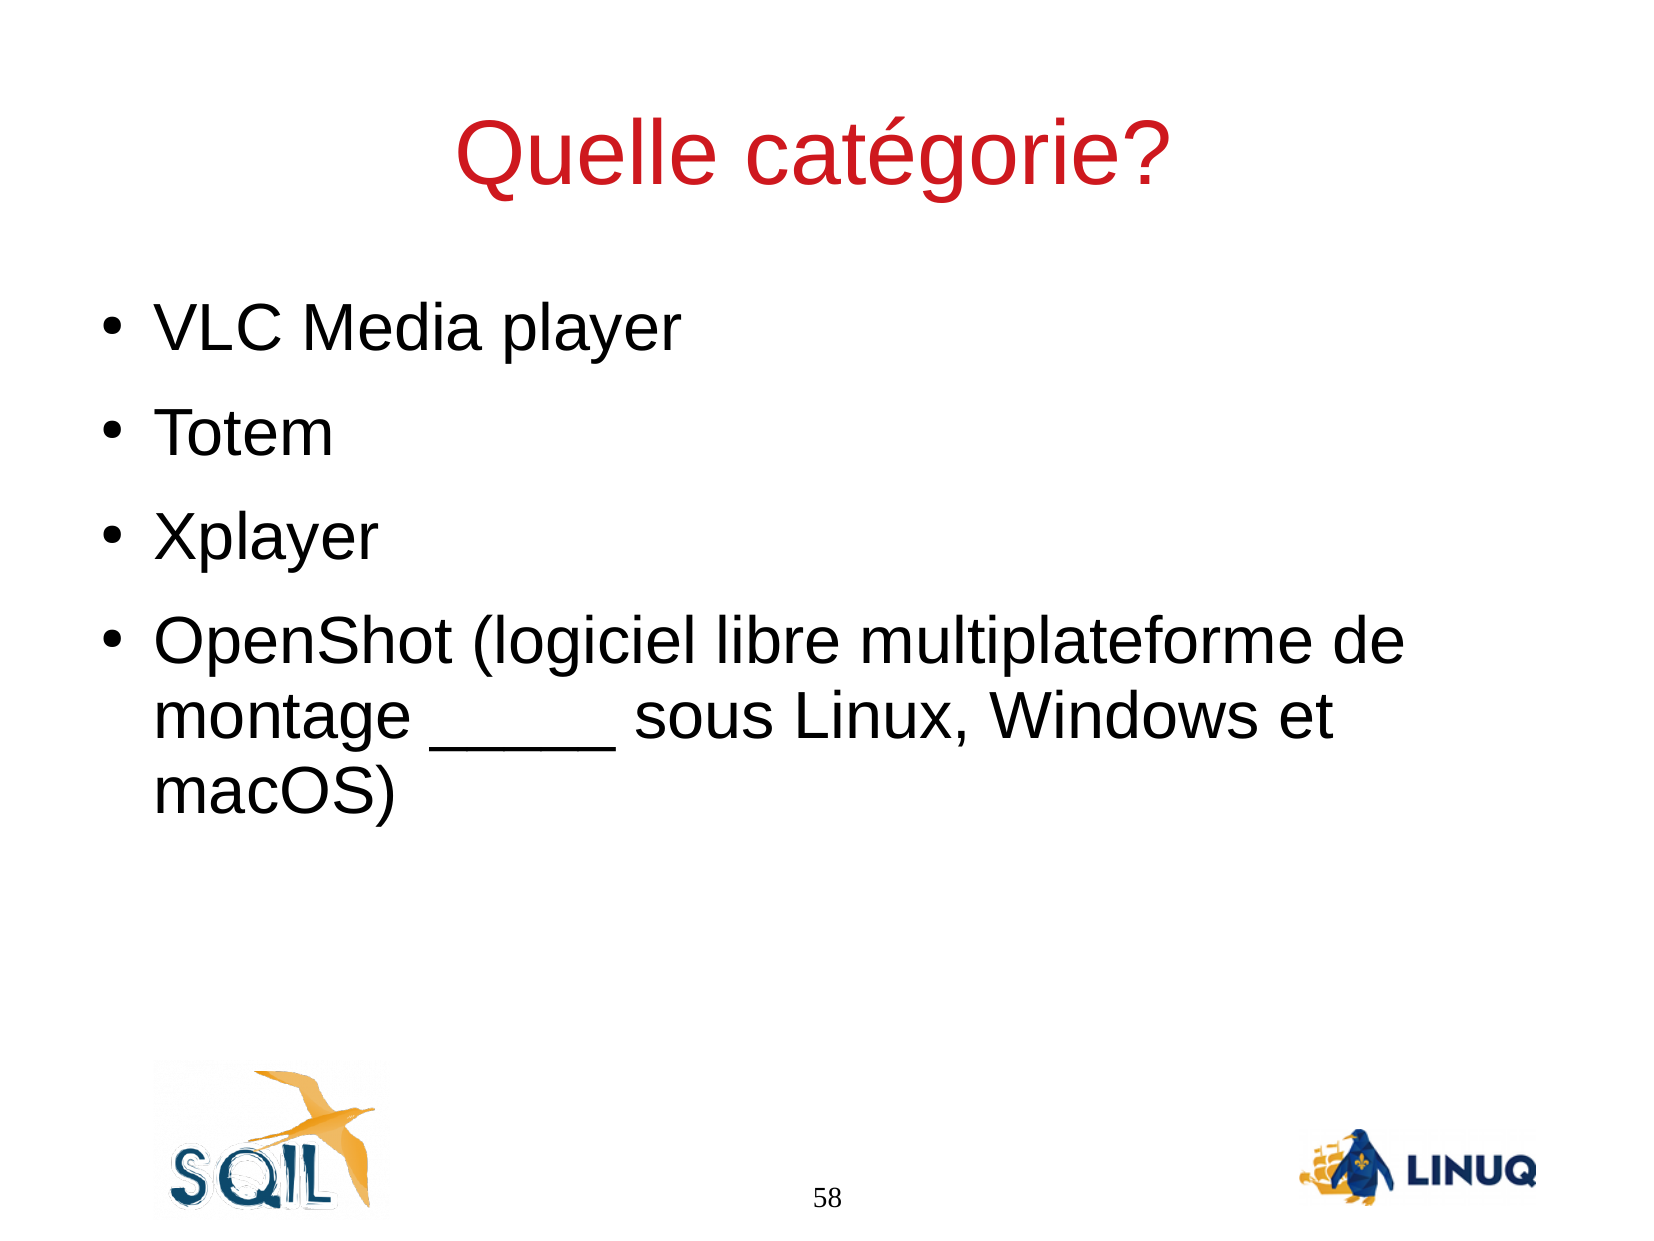

# Quelle catégorie?
VLC Media player
Totem
Xplayer
OpenShot (logiciel libre multiplateforme de montage _____ sous Linux, Windows et macOS)